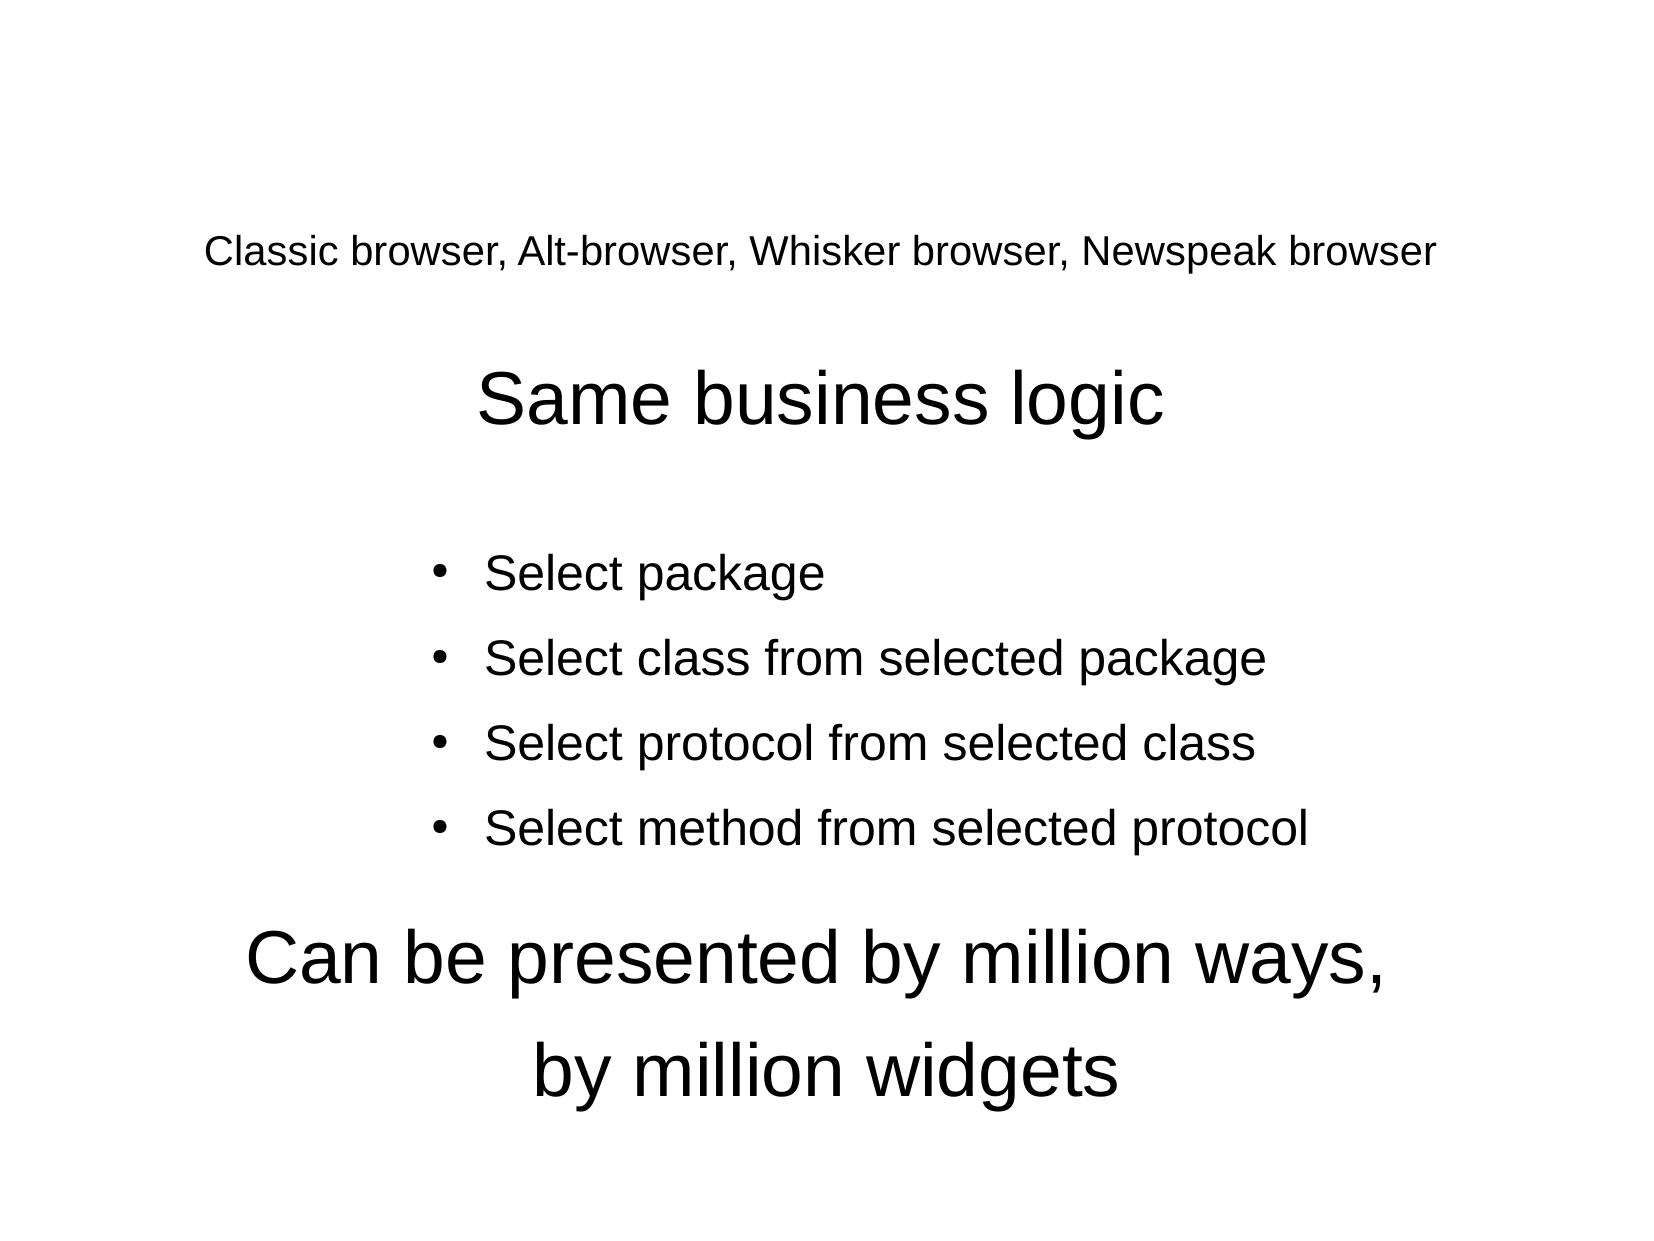

# Classic browser, Alt-browser, Whisker browser, Newspeak browser
Same business logic
Select package
Select class from selected package
Select protocol from selected class
Select method from selected protocol
Can be presented by million ways,
by million widgets